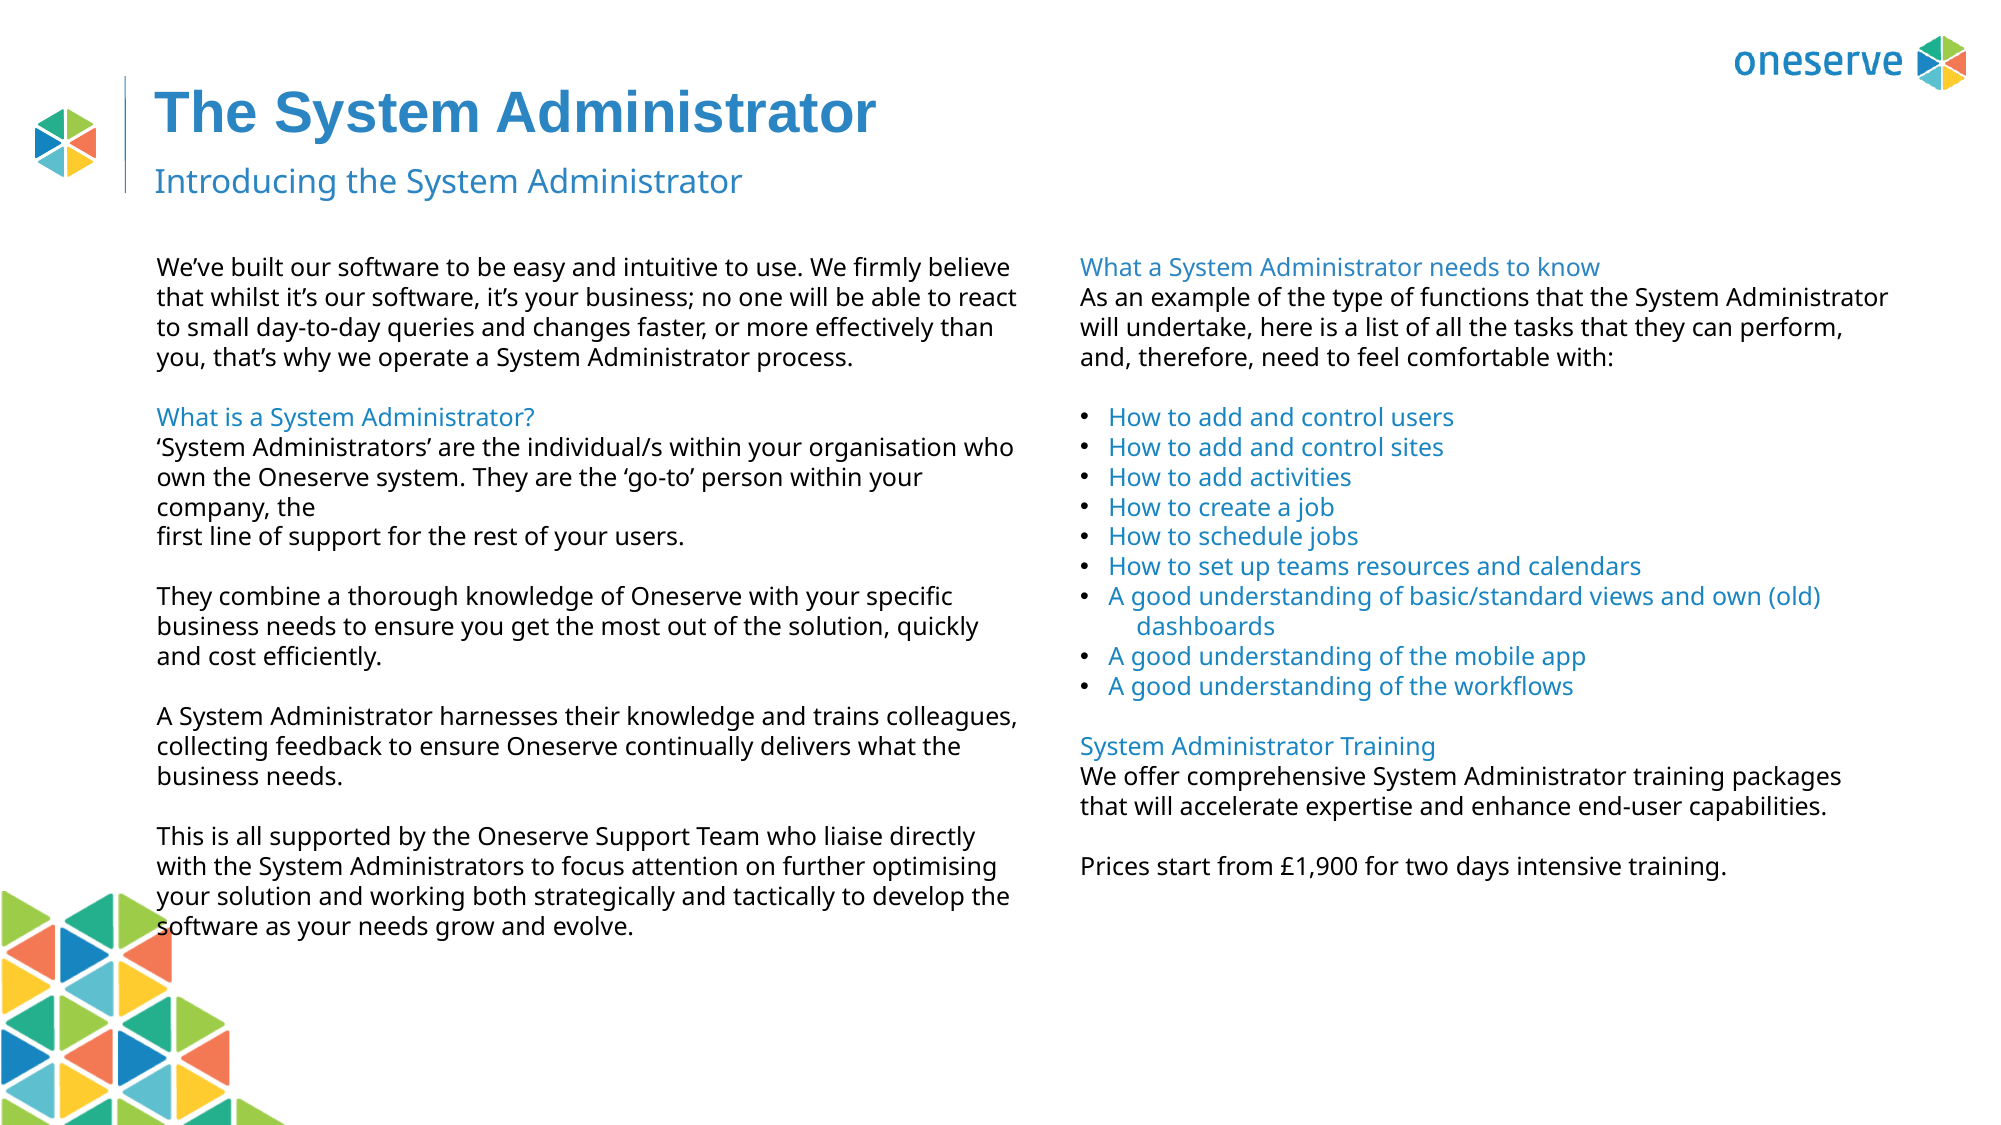

The System Administrator
Introducing the System Administrator
We’ve built our software to be easy and intuitive to use. We firmly believe
that whilst it’s our software, it’s your business; no one will be able to react
to small day-to-day queries and changes faster, or more effectively than you, that’s why we operate a System Administrator process.
What is a System Administrator?
‘System Administrators’ are the individual/s within your organisation who own the Oneserve system. They are the ‘go-to’ person within your company, the
first line of support for the rest of your users.
They combine a thorough knowledge of Oneserve with your specific business needs to ensure you get the most out of the solution, quickly and cost efficiently.
A System Administrator harnesses their knowledge and trains colleagues, collecting feedback to ensure Oneserve continually delivers what the business needs.
This is all supported by the Oneserve Support Team who liaise directly with the System Administrators to focus attention on further optimising your solution and working both strategically and tactically to develop the software as your needs grow and evolve.
What a System Administrator needs to know
As an example of the type of functions that the System Administrator will undertake, here is a list of all the tasks that they can perform, and, therefore, need to feel comfortable with:
How to add and control users
How to add and control sites
How to add activities
How to create a job
How to schedule jobs
How to set up teams resources and calendars
A good understanding of basic/standard views and own (old) dashboards
A good understanding of the mobile app
A good understanding of the workflows
System Administrator Training
We offer comprehensive System Administrator training packages that will accelerate expertise and enhance end-user capabilities.
Prices start from £1,900 for two days intensive training.